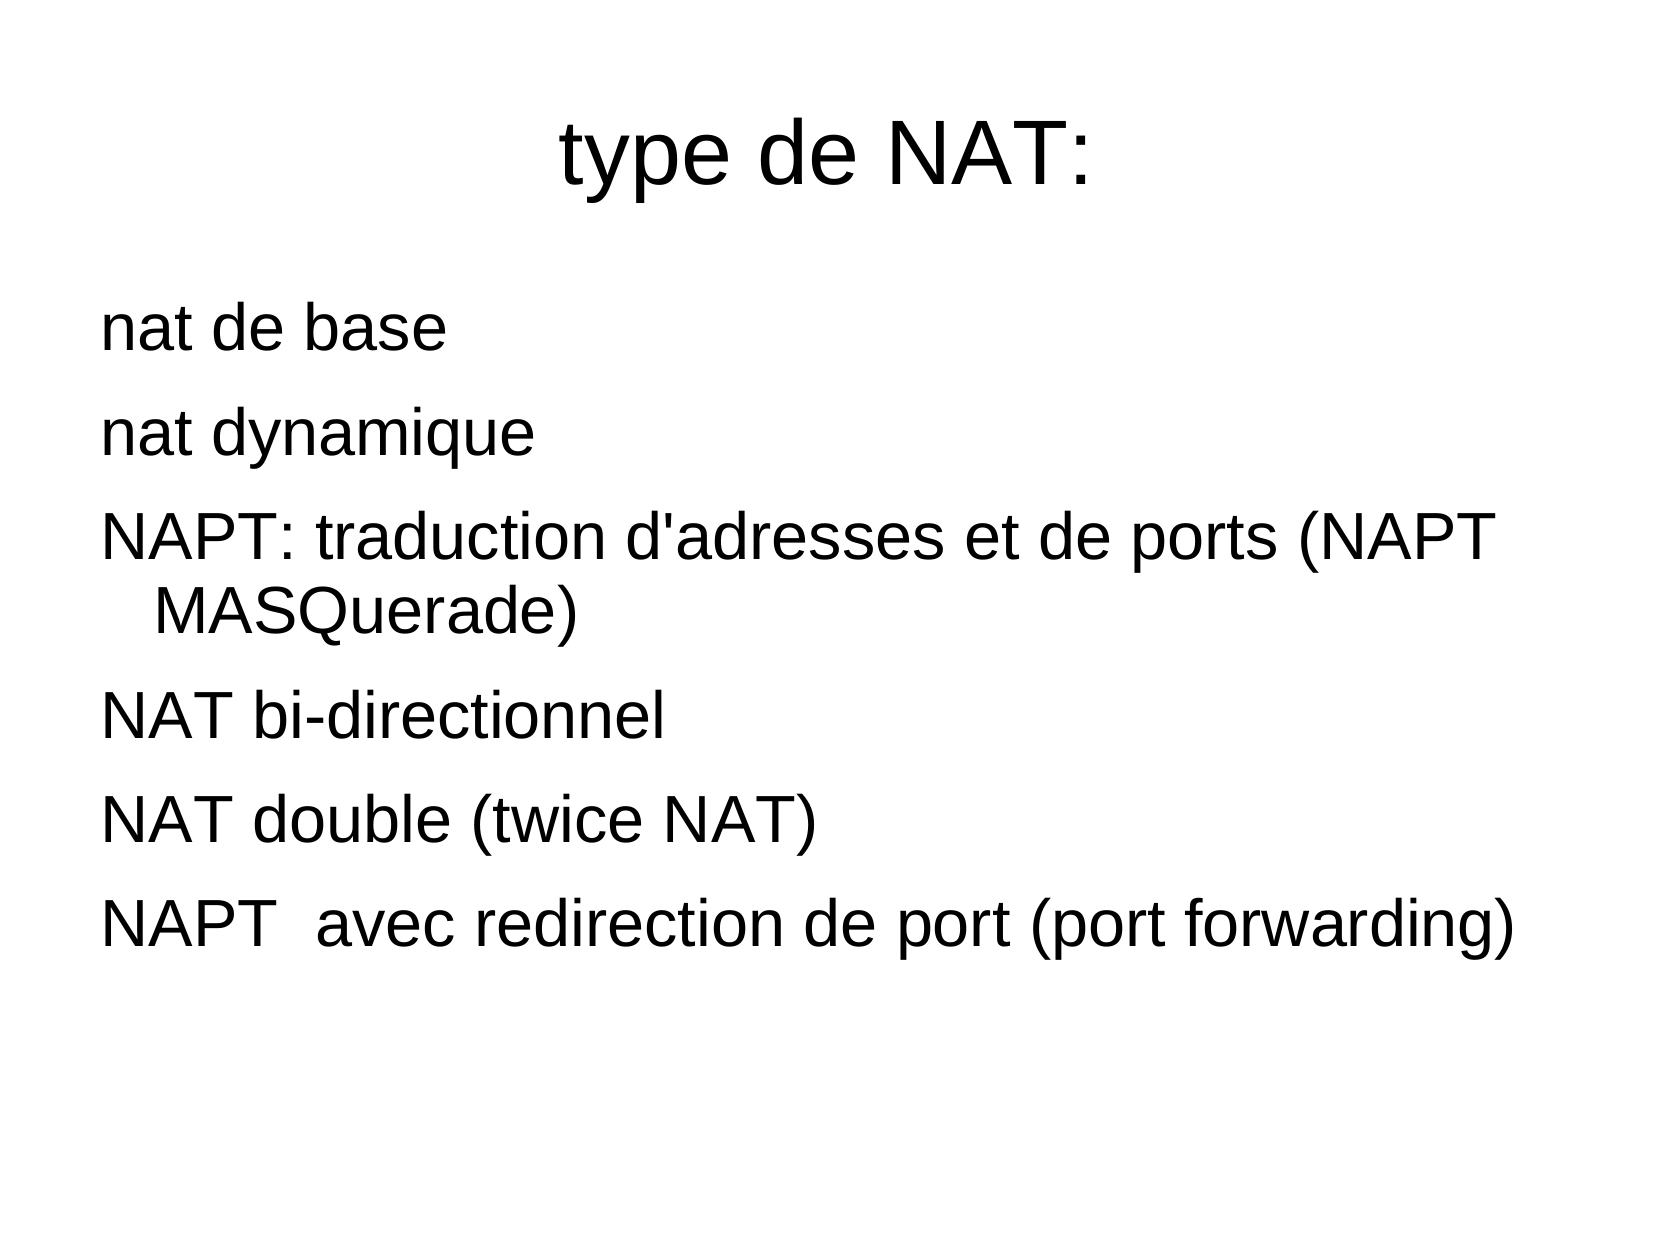

# type de NAT:
nat de base
nat dynamique
NAPT: traduction d'adresses et de ports (NAPT MASQuerade)
NAT bi-directionnel
NAT double (twice NAT)
NAPT avec redirection de port (port forwarding)